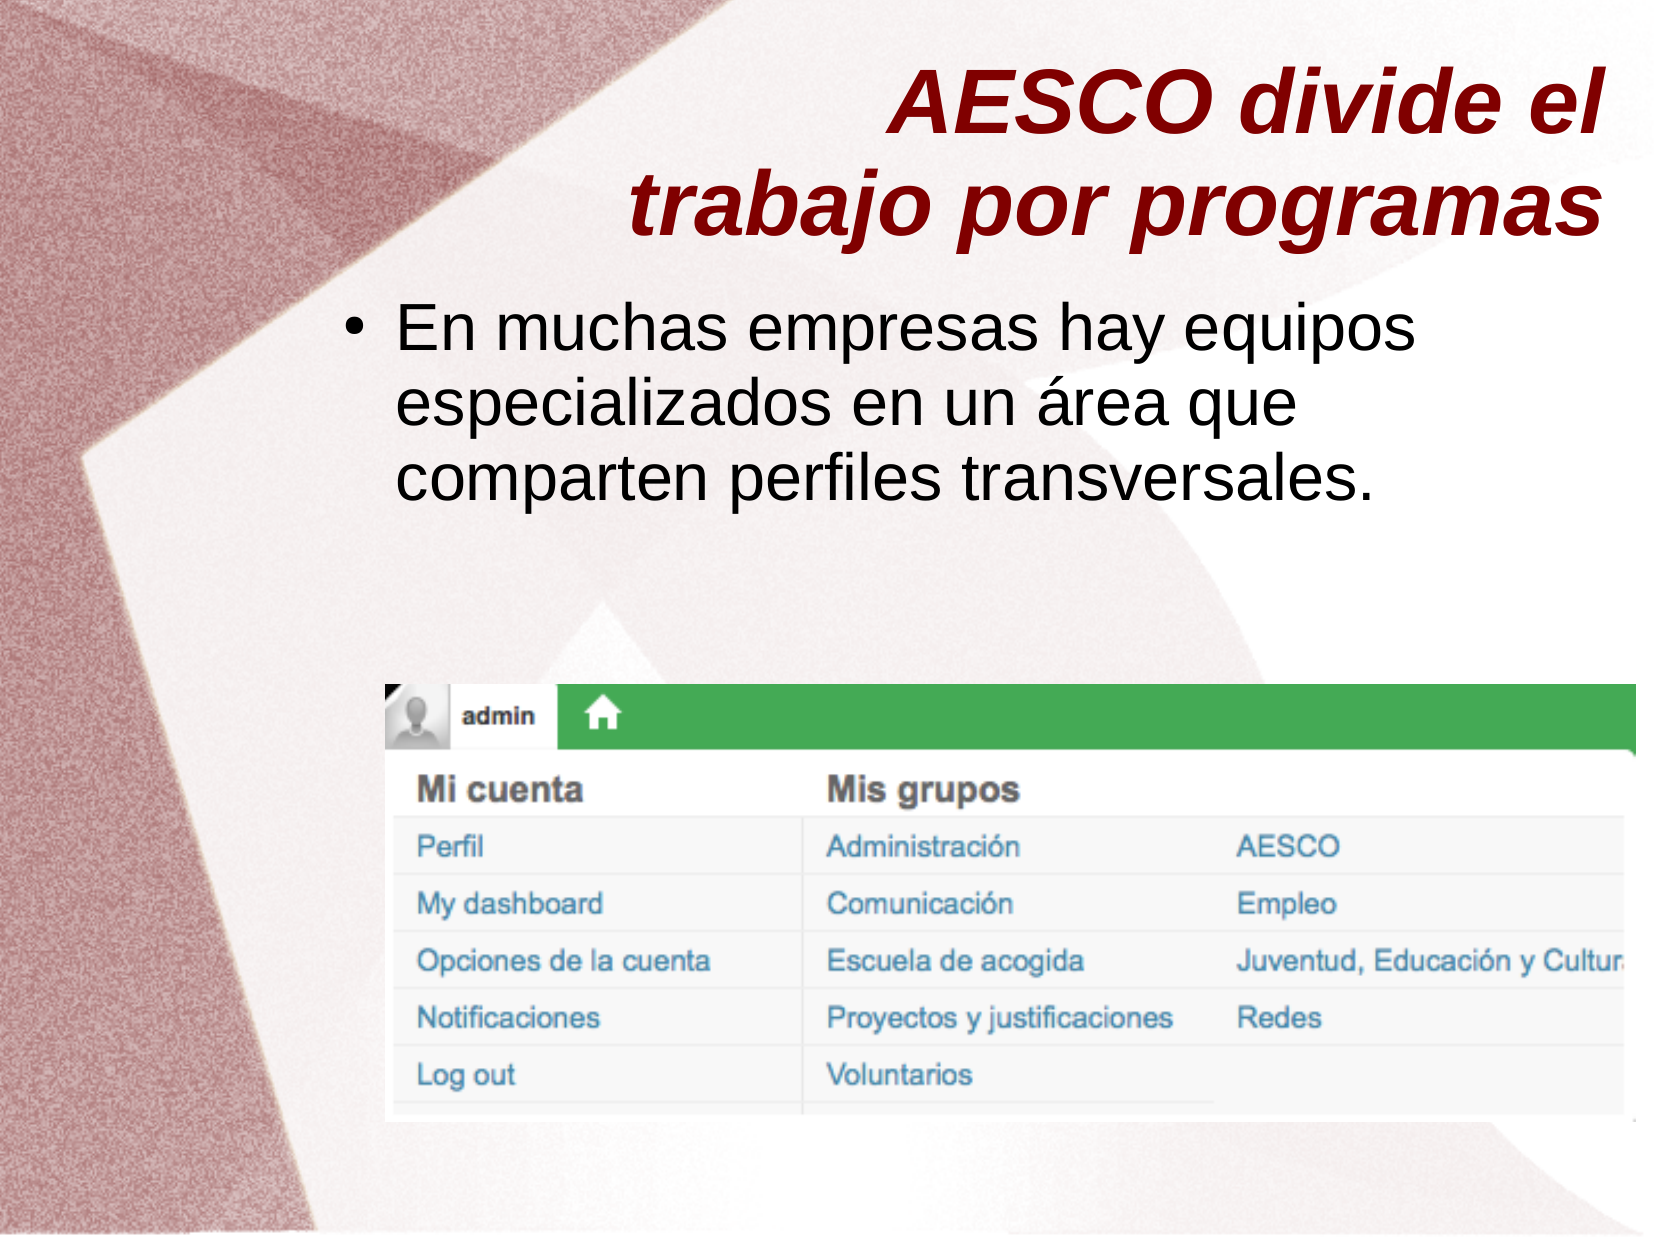

# AESCO divide el trabajo por programas
En muchas empresas hay equipos especializados en un área que comparten perfiles transversales.